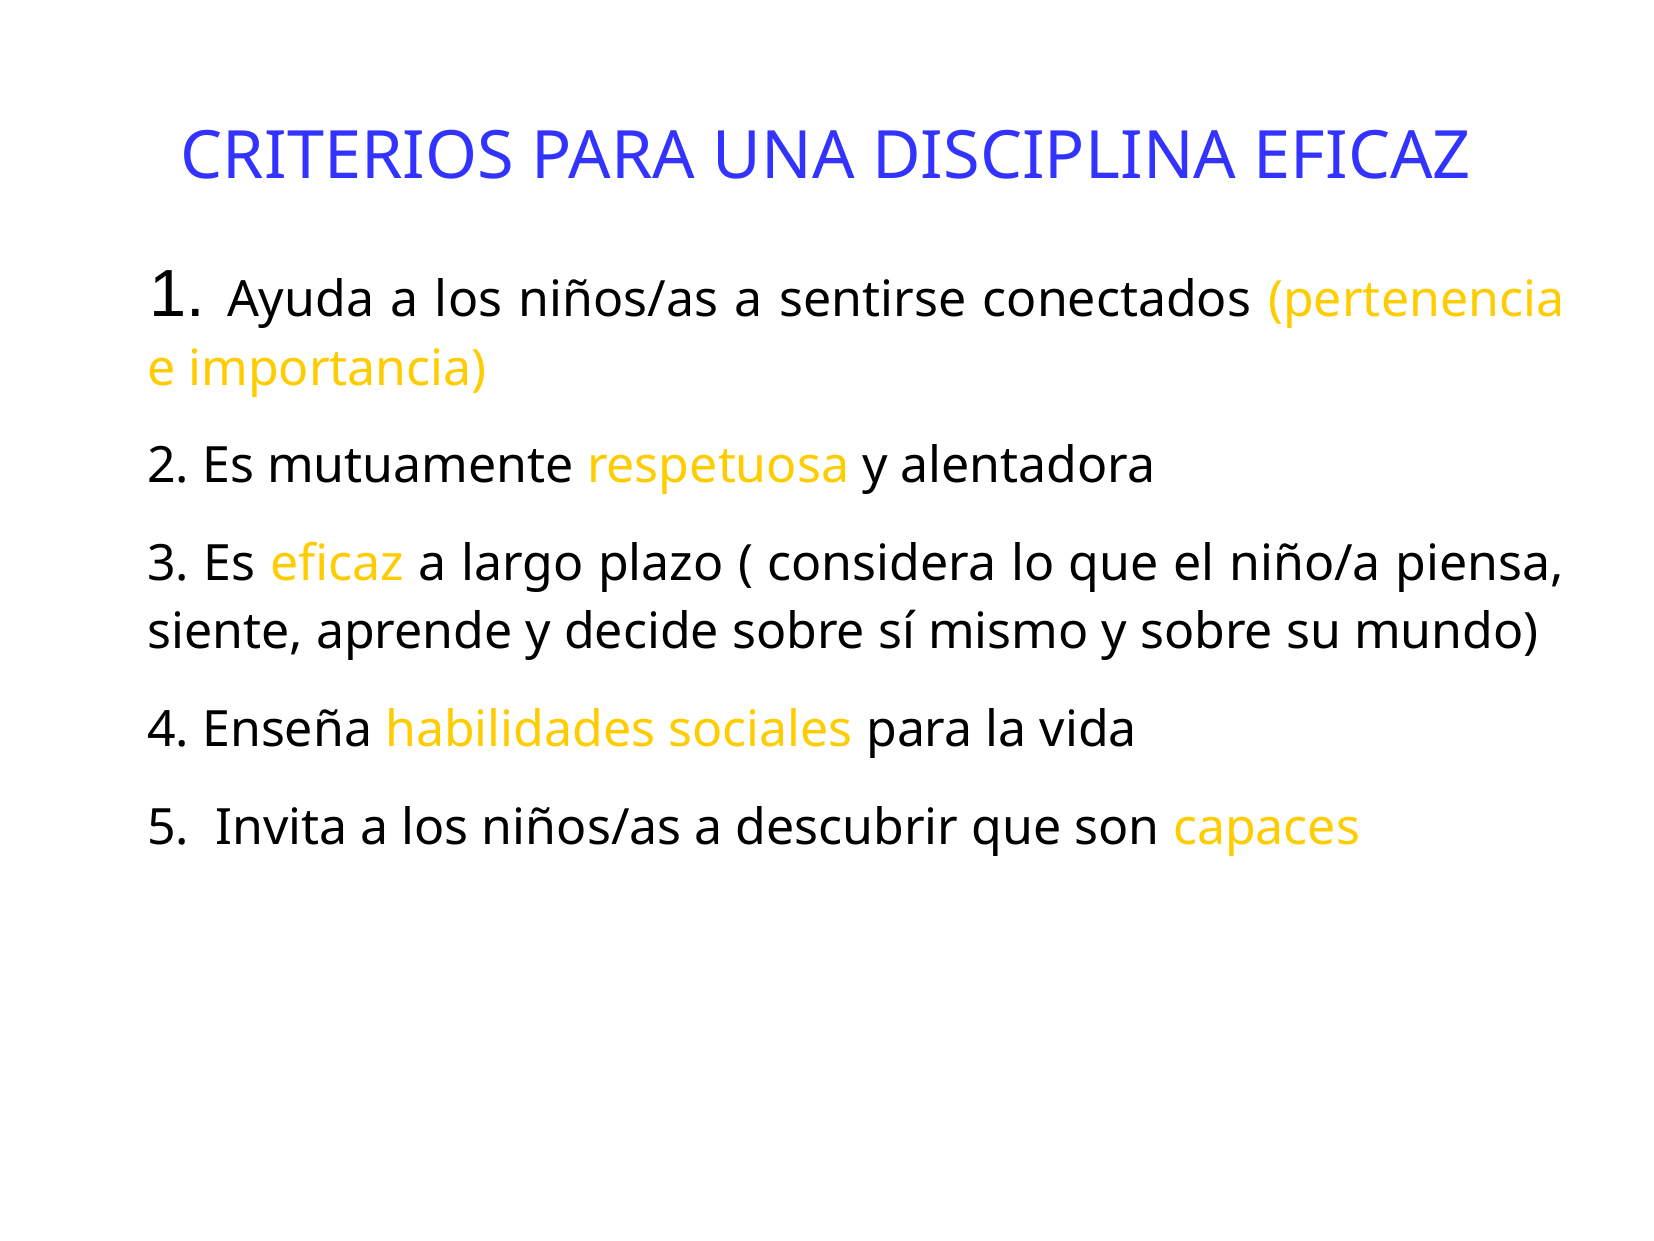

# CRITERIOS PARA UNA DISCIPLINA EFICAZ
1. Ayuda a los niños/as a sentirse conectados (pertenencia e importancia)
2. Es mutuamente respetuosa y alentadora
3. Es eficaz a largo plazo ( considera lo que el niño/a piensa, siente, aprende y decide sobre sí mismo y sobre su mundo)
4. Enseña habilidades sociales para la vida
5. Invita a los niños/as a descubrir que son capaces